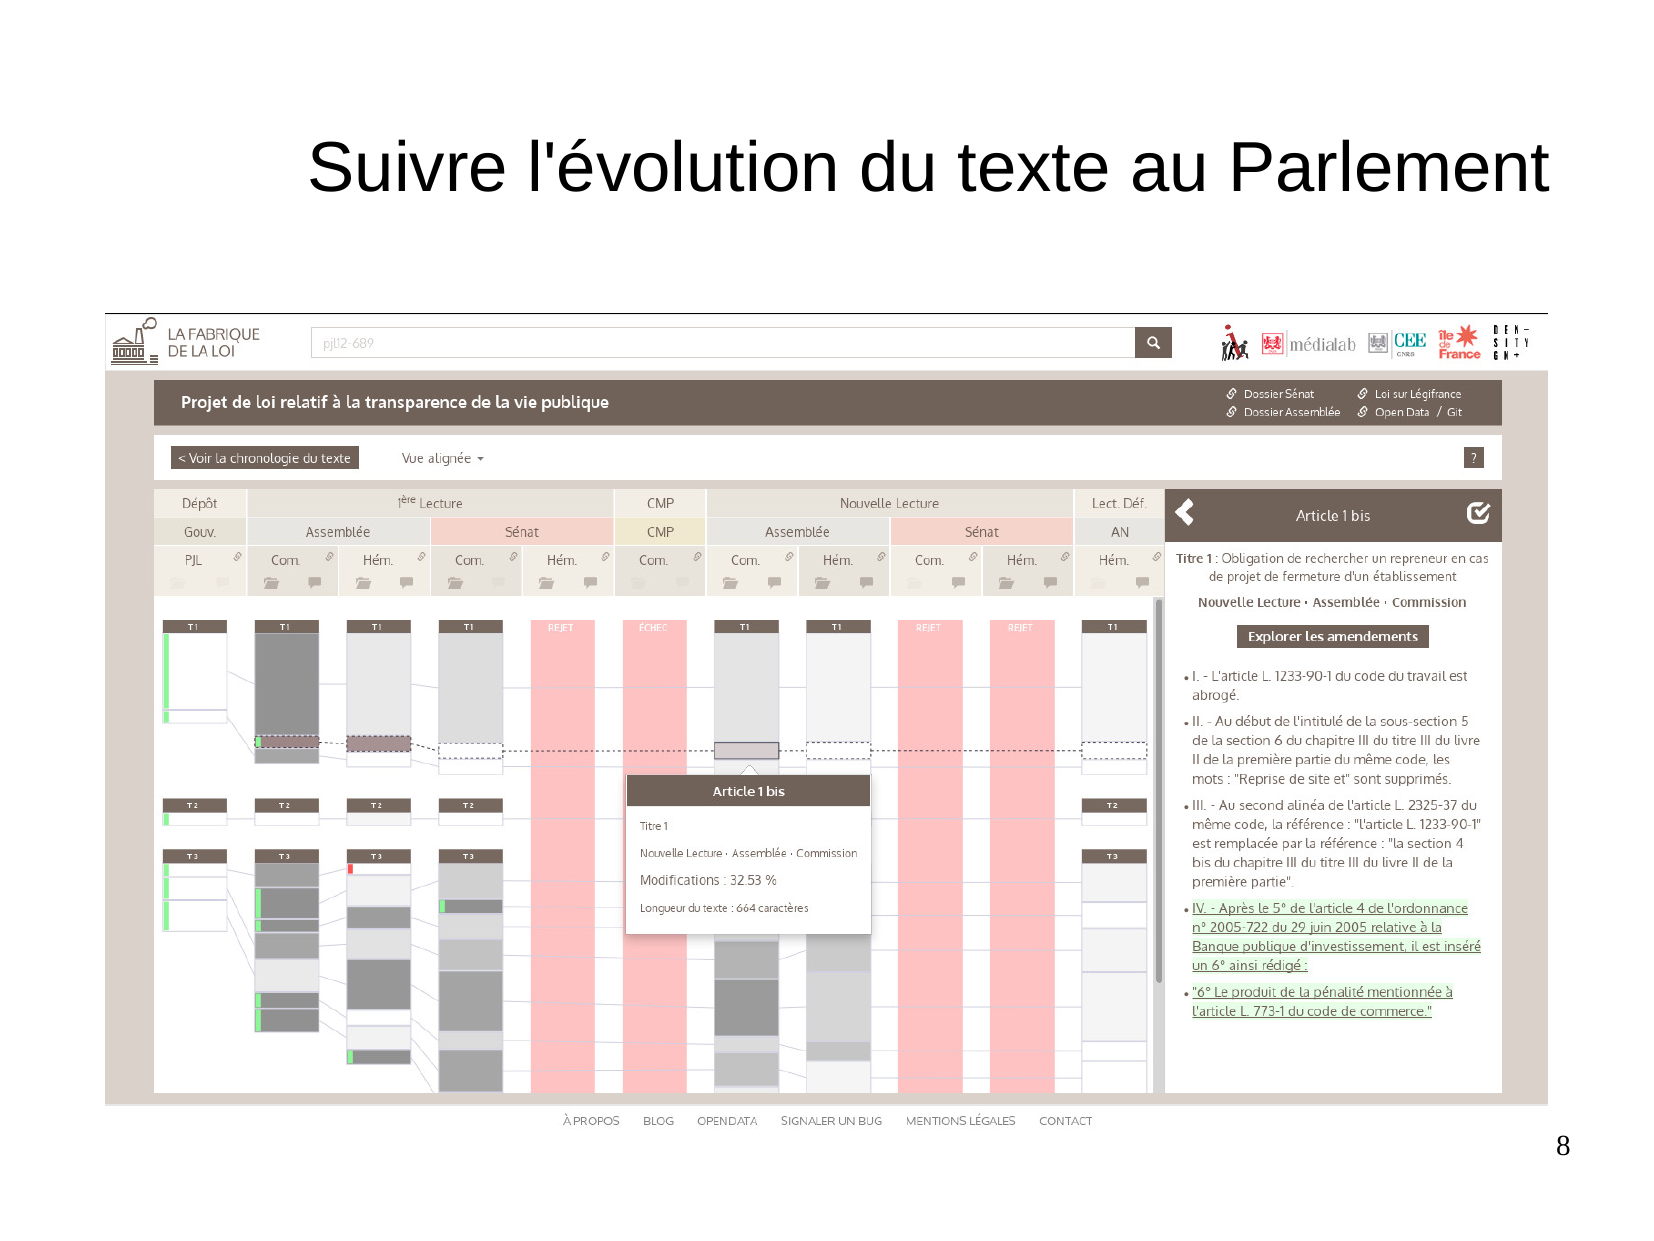

# Suivre l'évolution du texte au Parlement
8